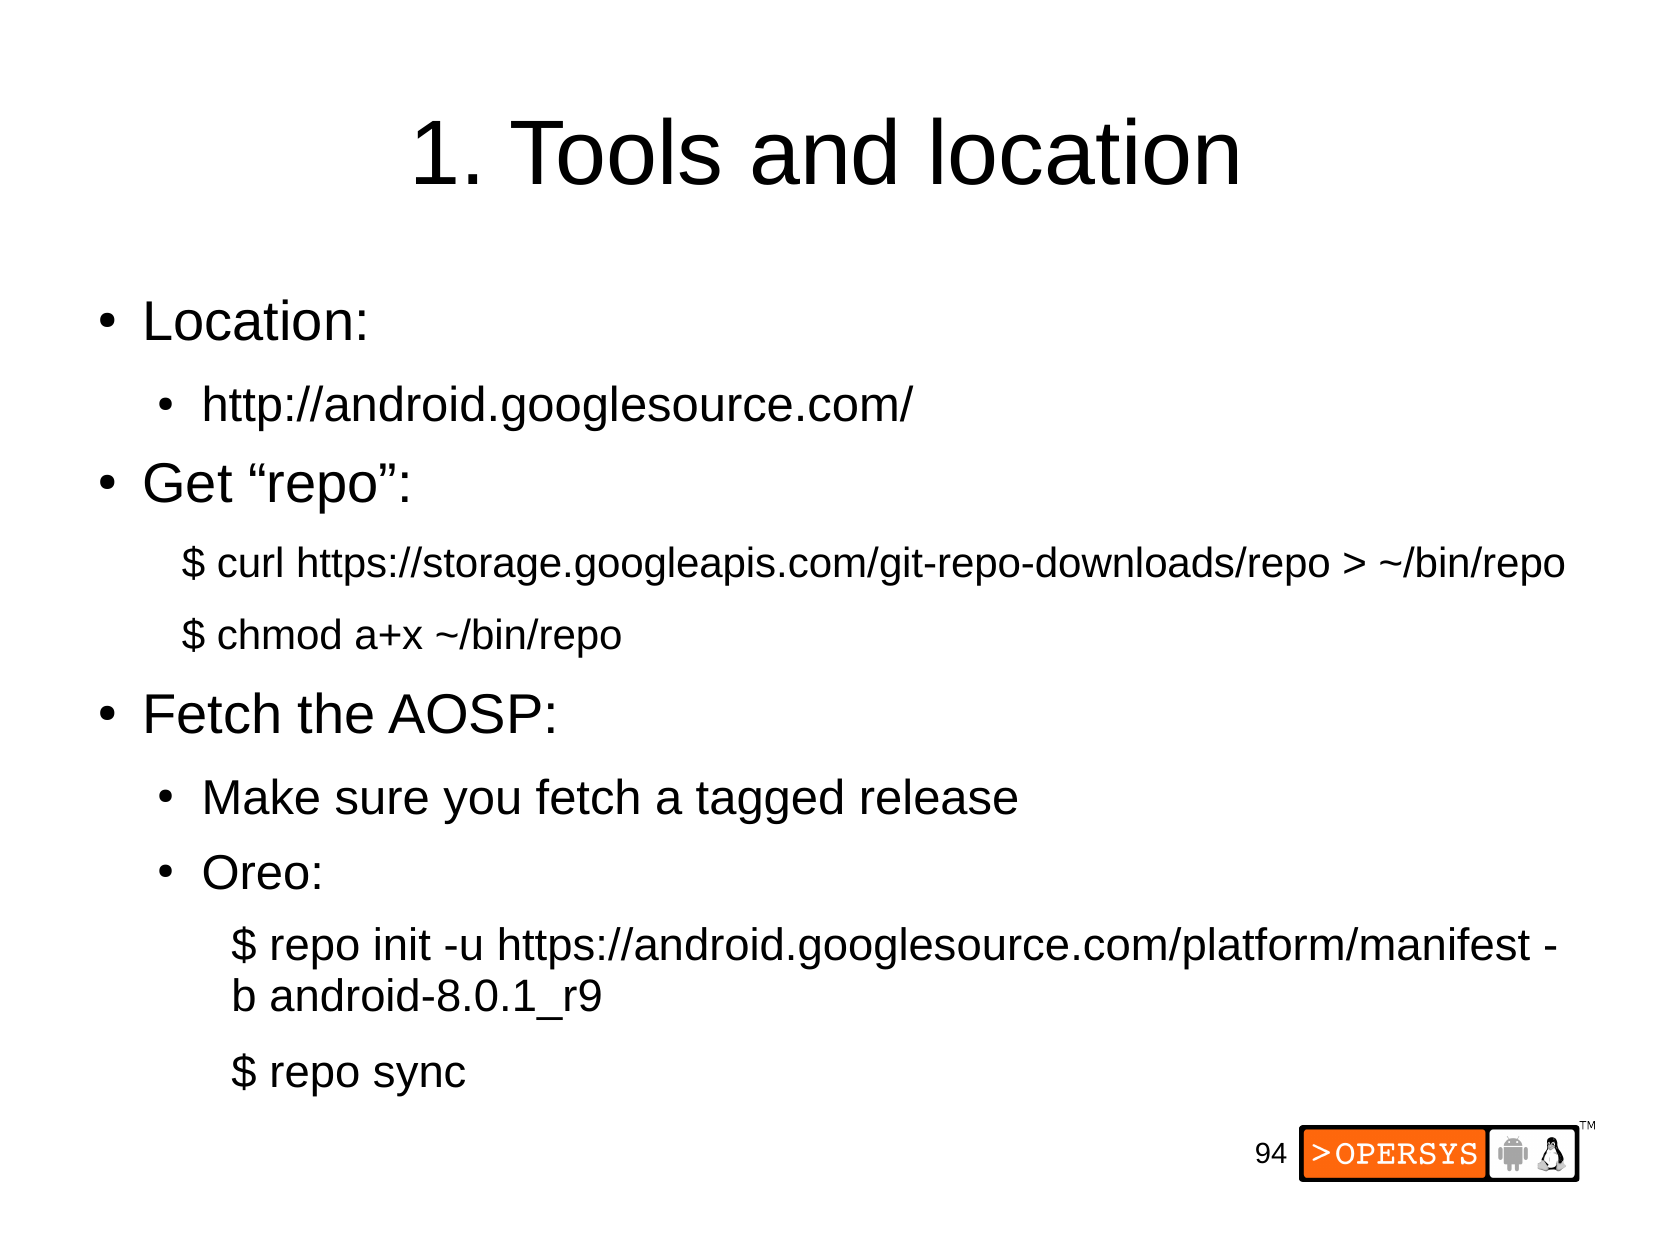

# 1. Tools and location
Location:
http://android.googlesource.com/
Get “repo”:
$ curl https://storage.googleapis.com/git-repo-downloads/repo > ~/bin/repo
$ chmod a+x ~/bin/repo
Fetch the AOSP:
Make sure you fetch a tagged release
Oreo:
$ repo init -u https://android.googlesource.com/platform/manifest -b android-8.0.1_r9
$ repo sync